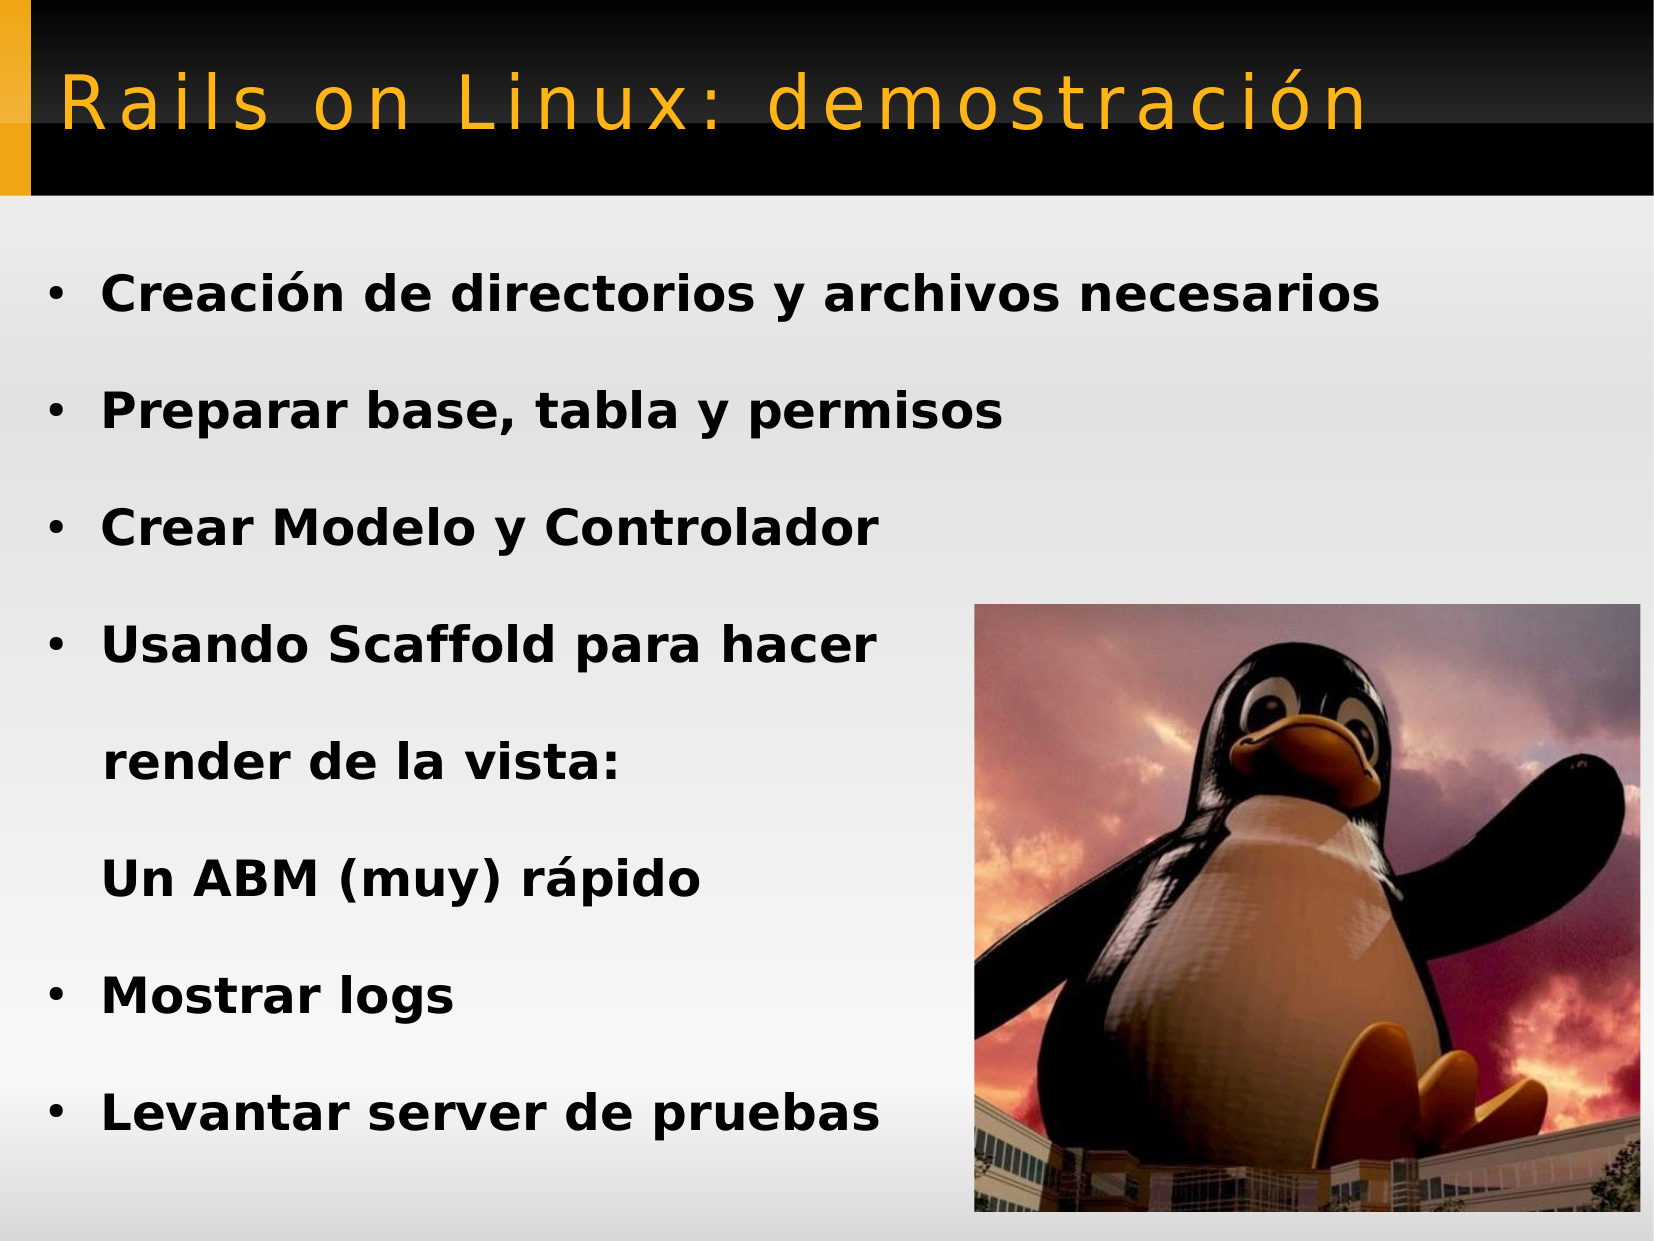

# Rails on Linux: demostración
Creación de directorios y archivos necesarios
Preparar base, tabla y permisos
Crear Modelo y Controlador
Usando Scaffold para hacer
render de la vista:
Un ABM (muy) rápido
Mostrar logs
Levantar server de pruebas